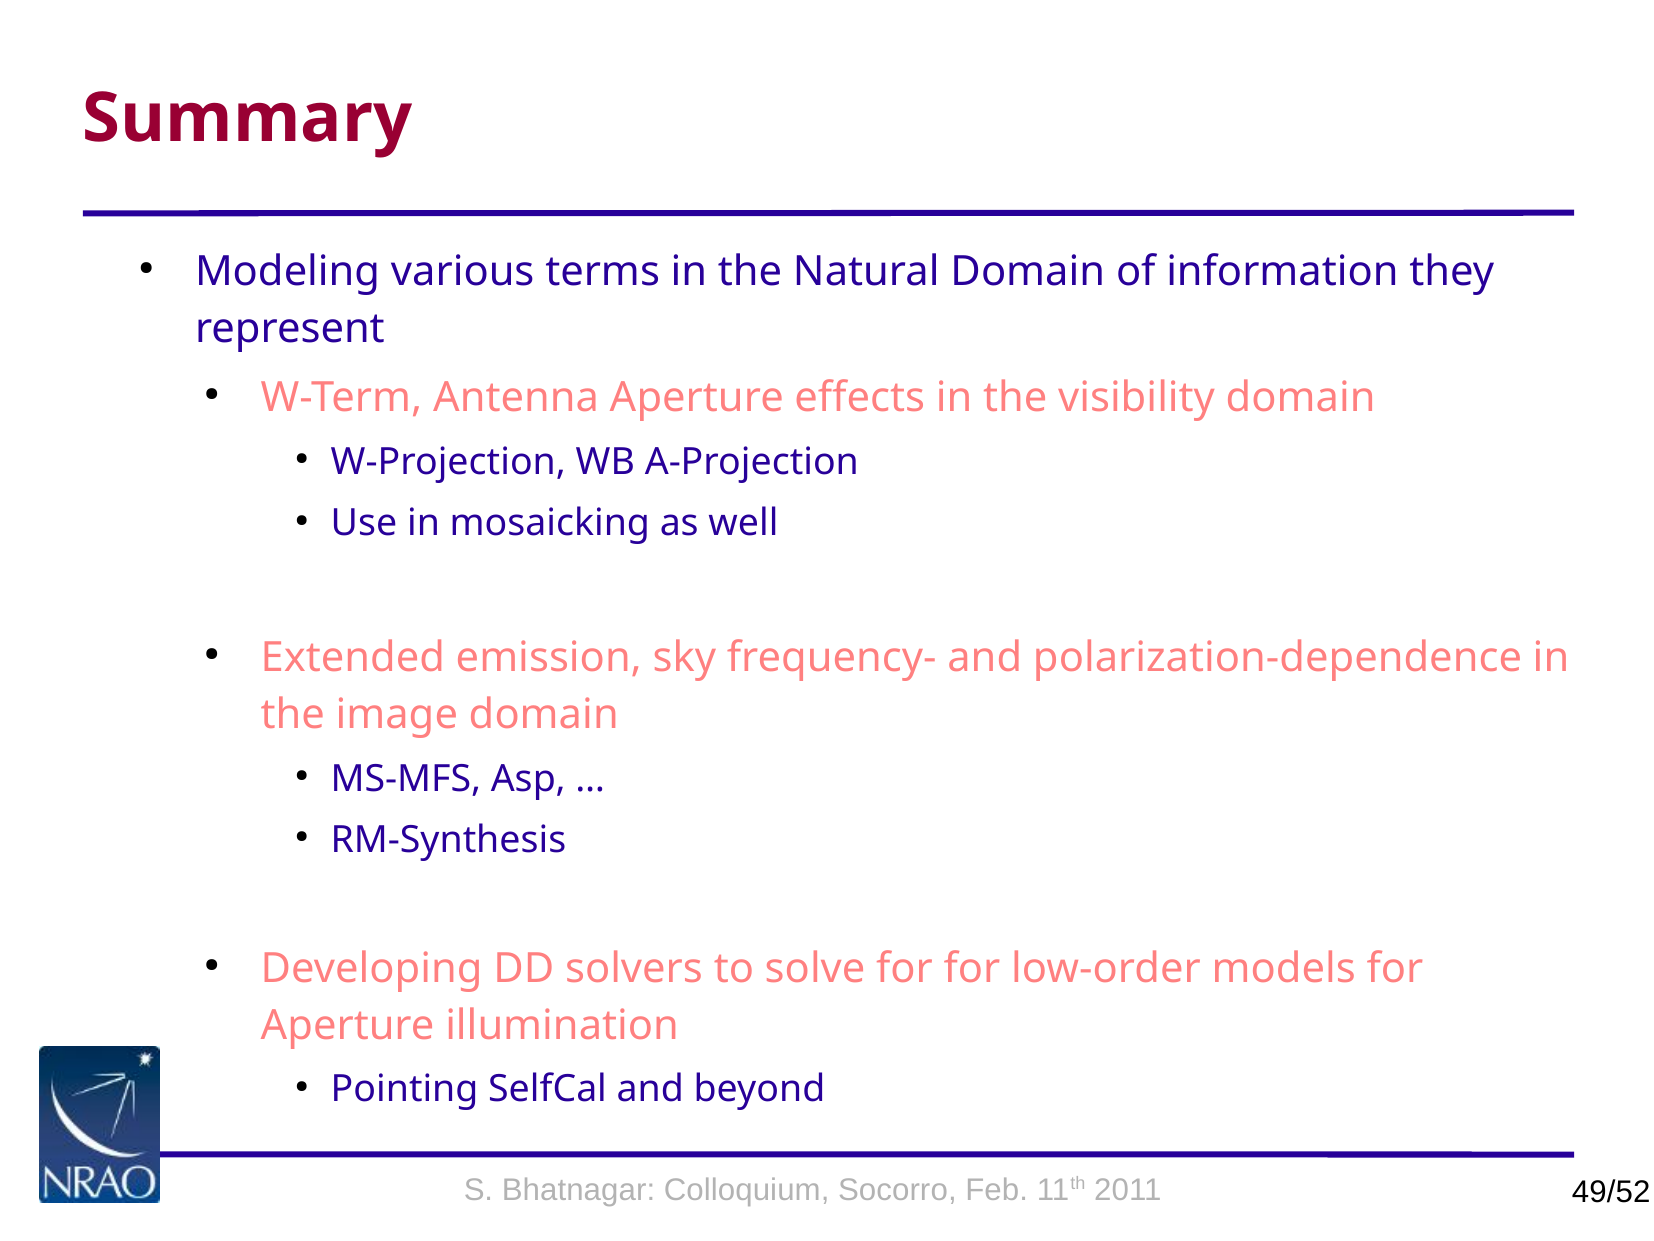

# Summary
Modeling various terms in the Natural Domain of information they represent
W-Term, Antenna Aperture effects in the visibility domain
W-Projection, WB A-Projection
Use in mosaicking as well
Extended emission, sky frequency- and polarization-dependence in the image domain
MS-MFS, Asp, …
RM-Synthesis
Developing DD solvers to solve for for low-order models for Aperture illumination
Pointing SelfCal and beyond